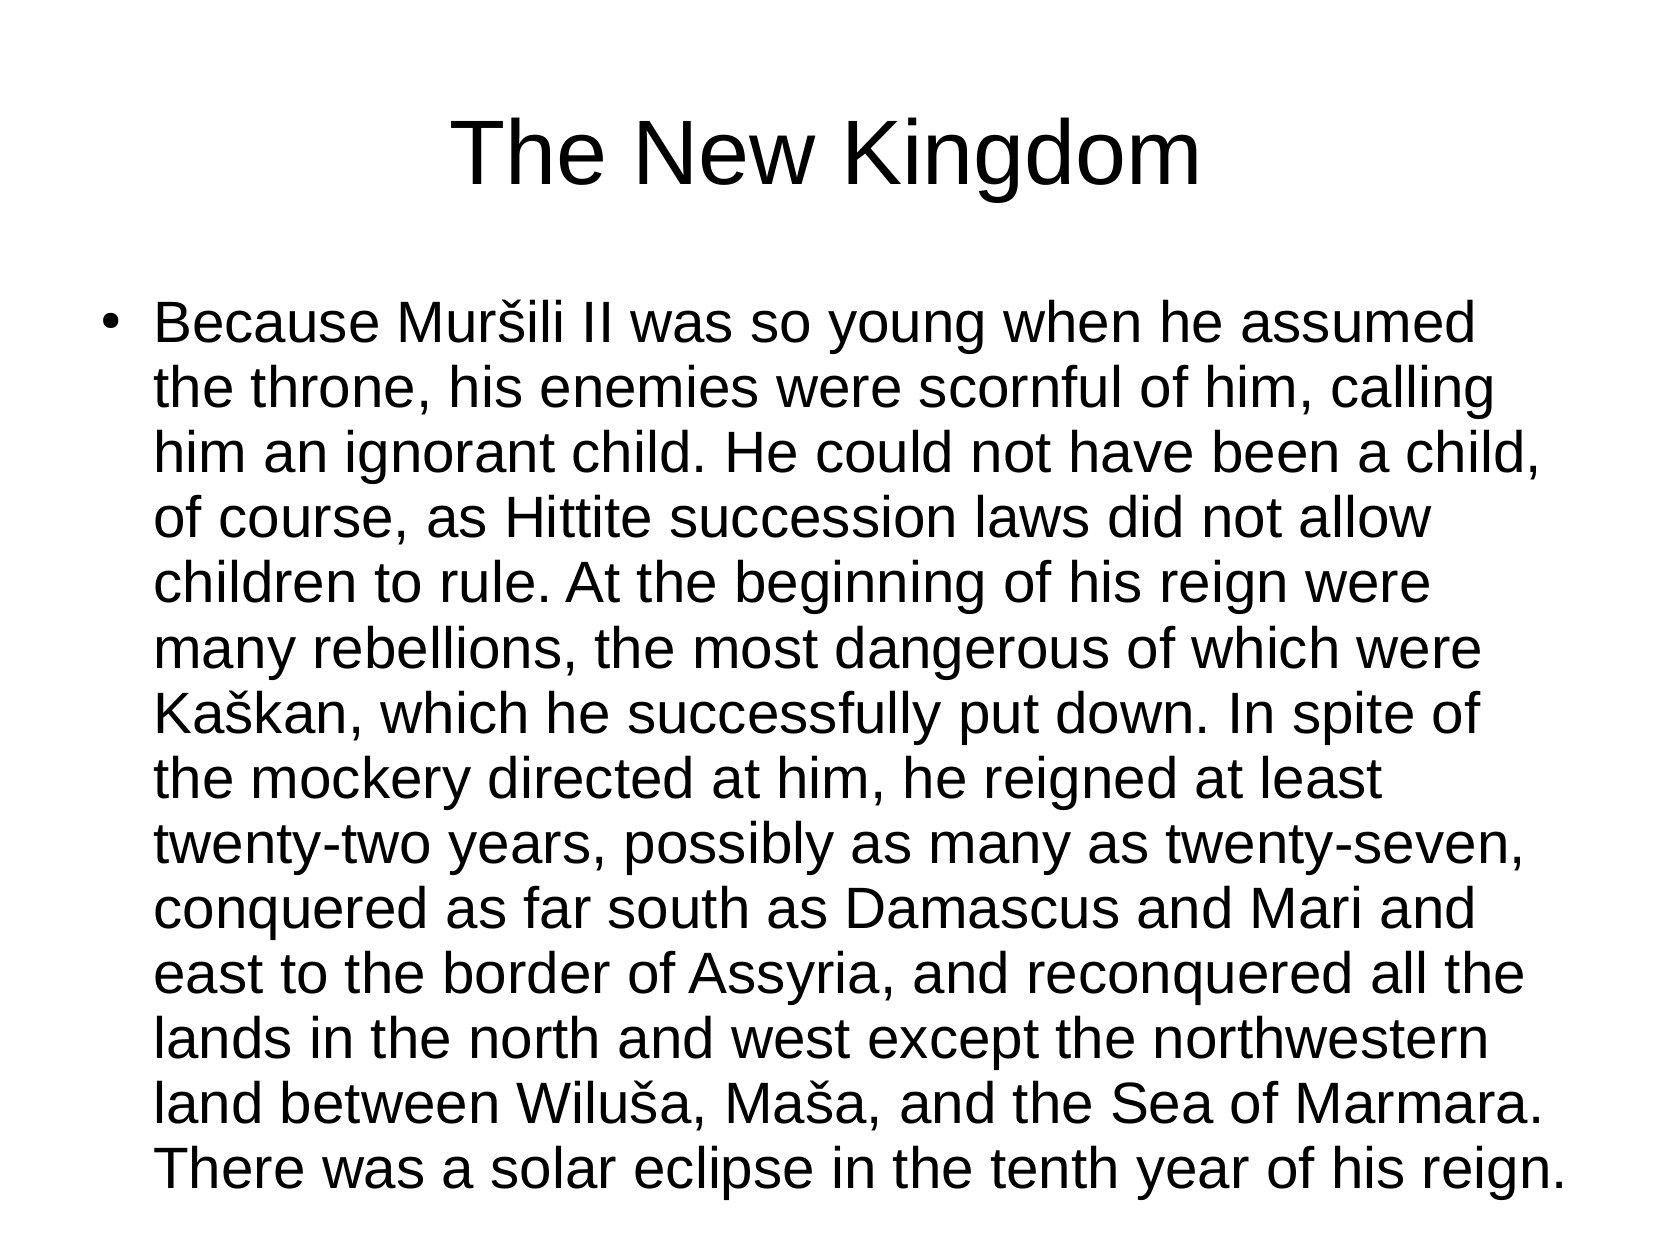

# The New Kingdom
Because Muršili II was so young when he assumed the throne, his enemies were scornful of him, calling him an ignorant child. He could not have been a child, of course, as Hittite succession laws did not allow children to rule. At the beginning of his reign were many rebellions, the most dangerous of which were Kaškan, which he successfully put down. In spite of the mockery directed at him, he reigned at least twenty-two years, possibly as many as twenty-seven, conquered as far south as Damascus and Mari and east to the border of Assyria, and reconquered all the lands in the north and west except the northwestern land between Wiluša, Maša, and the Sea of Marmara. There was a solar eclipse in the tenth year of his reign.